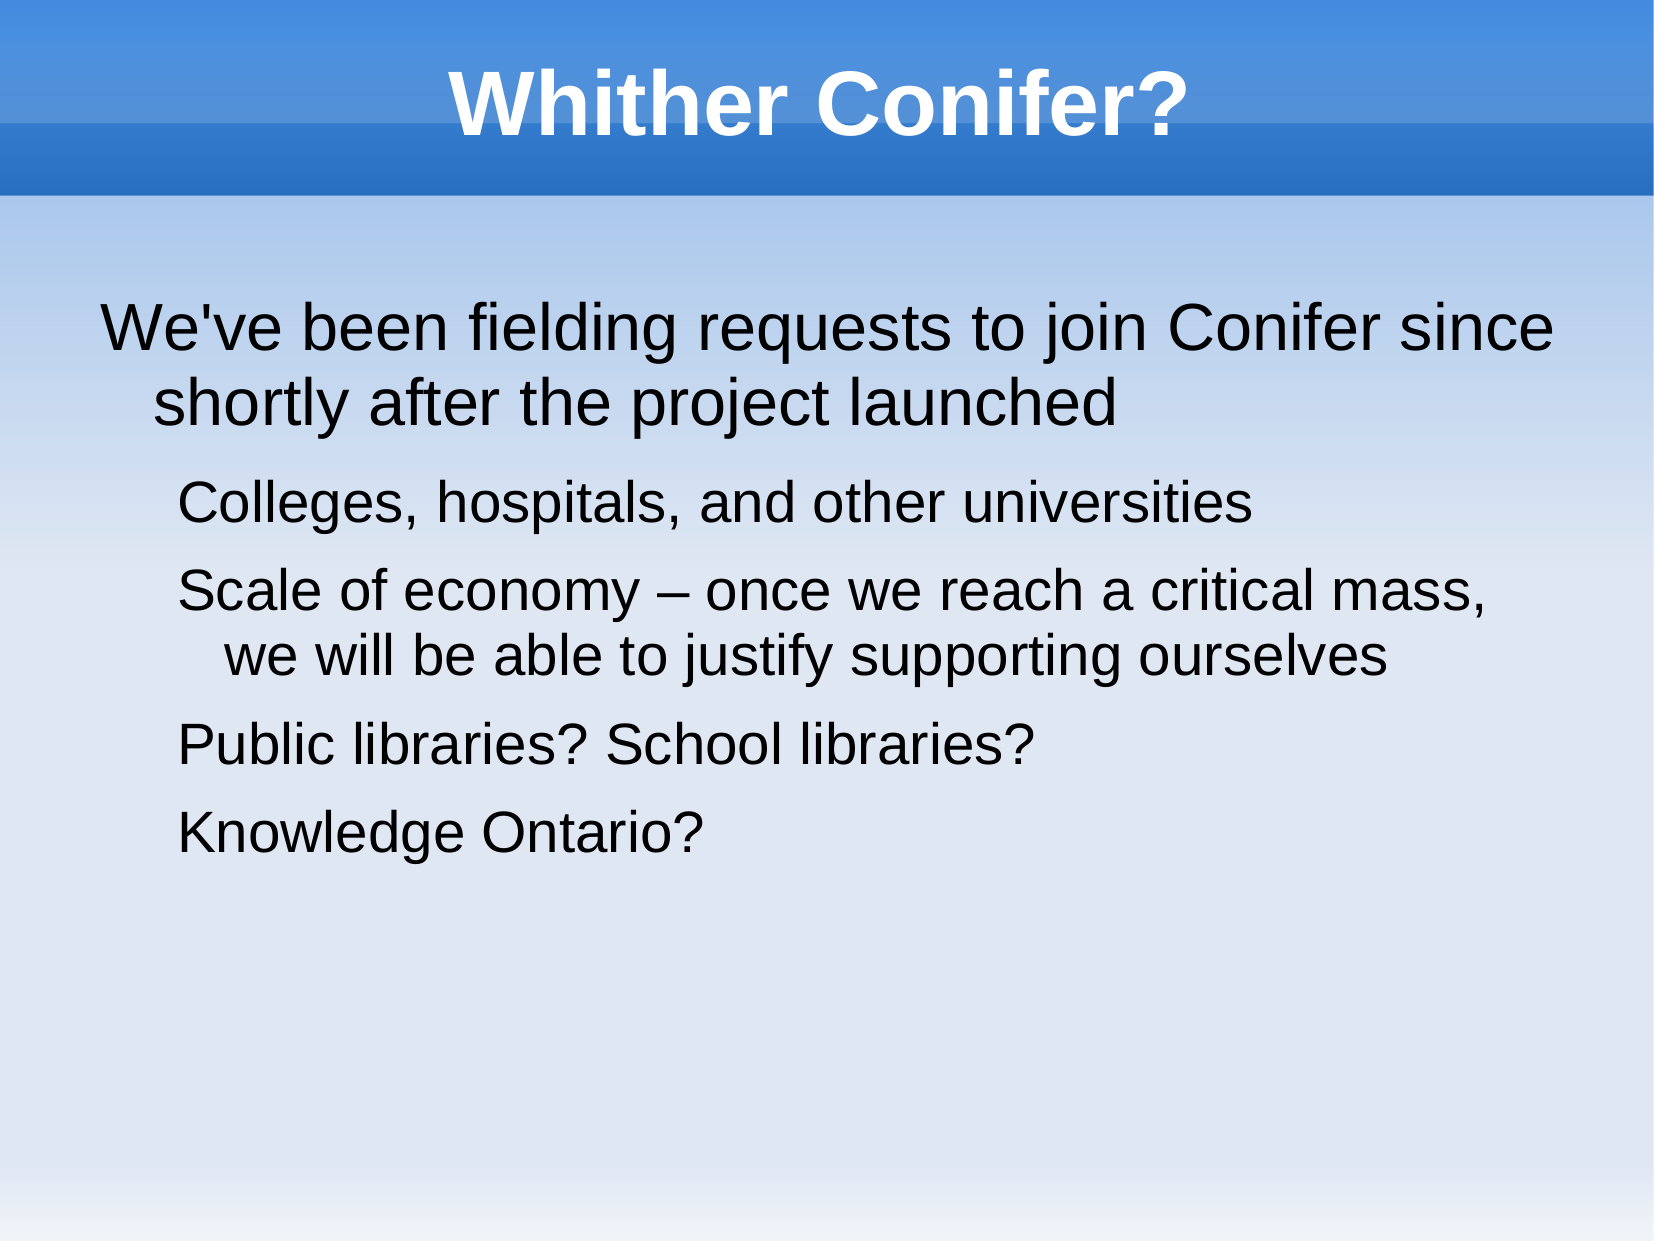

# Whither Conifer?
We've been fielding requests to join Conifer since shortly after the project launched
Colleges, hospitals, and other universities
Scale of economy – once we reach a critical mass, we will be able to justify supporting ourselves
Public libraries? School libraries?
Knowledge Ontario?